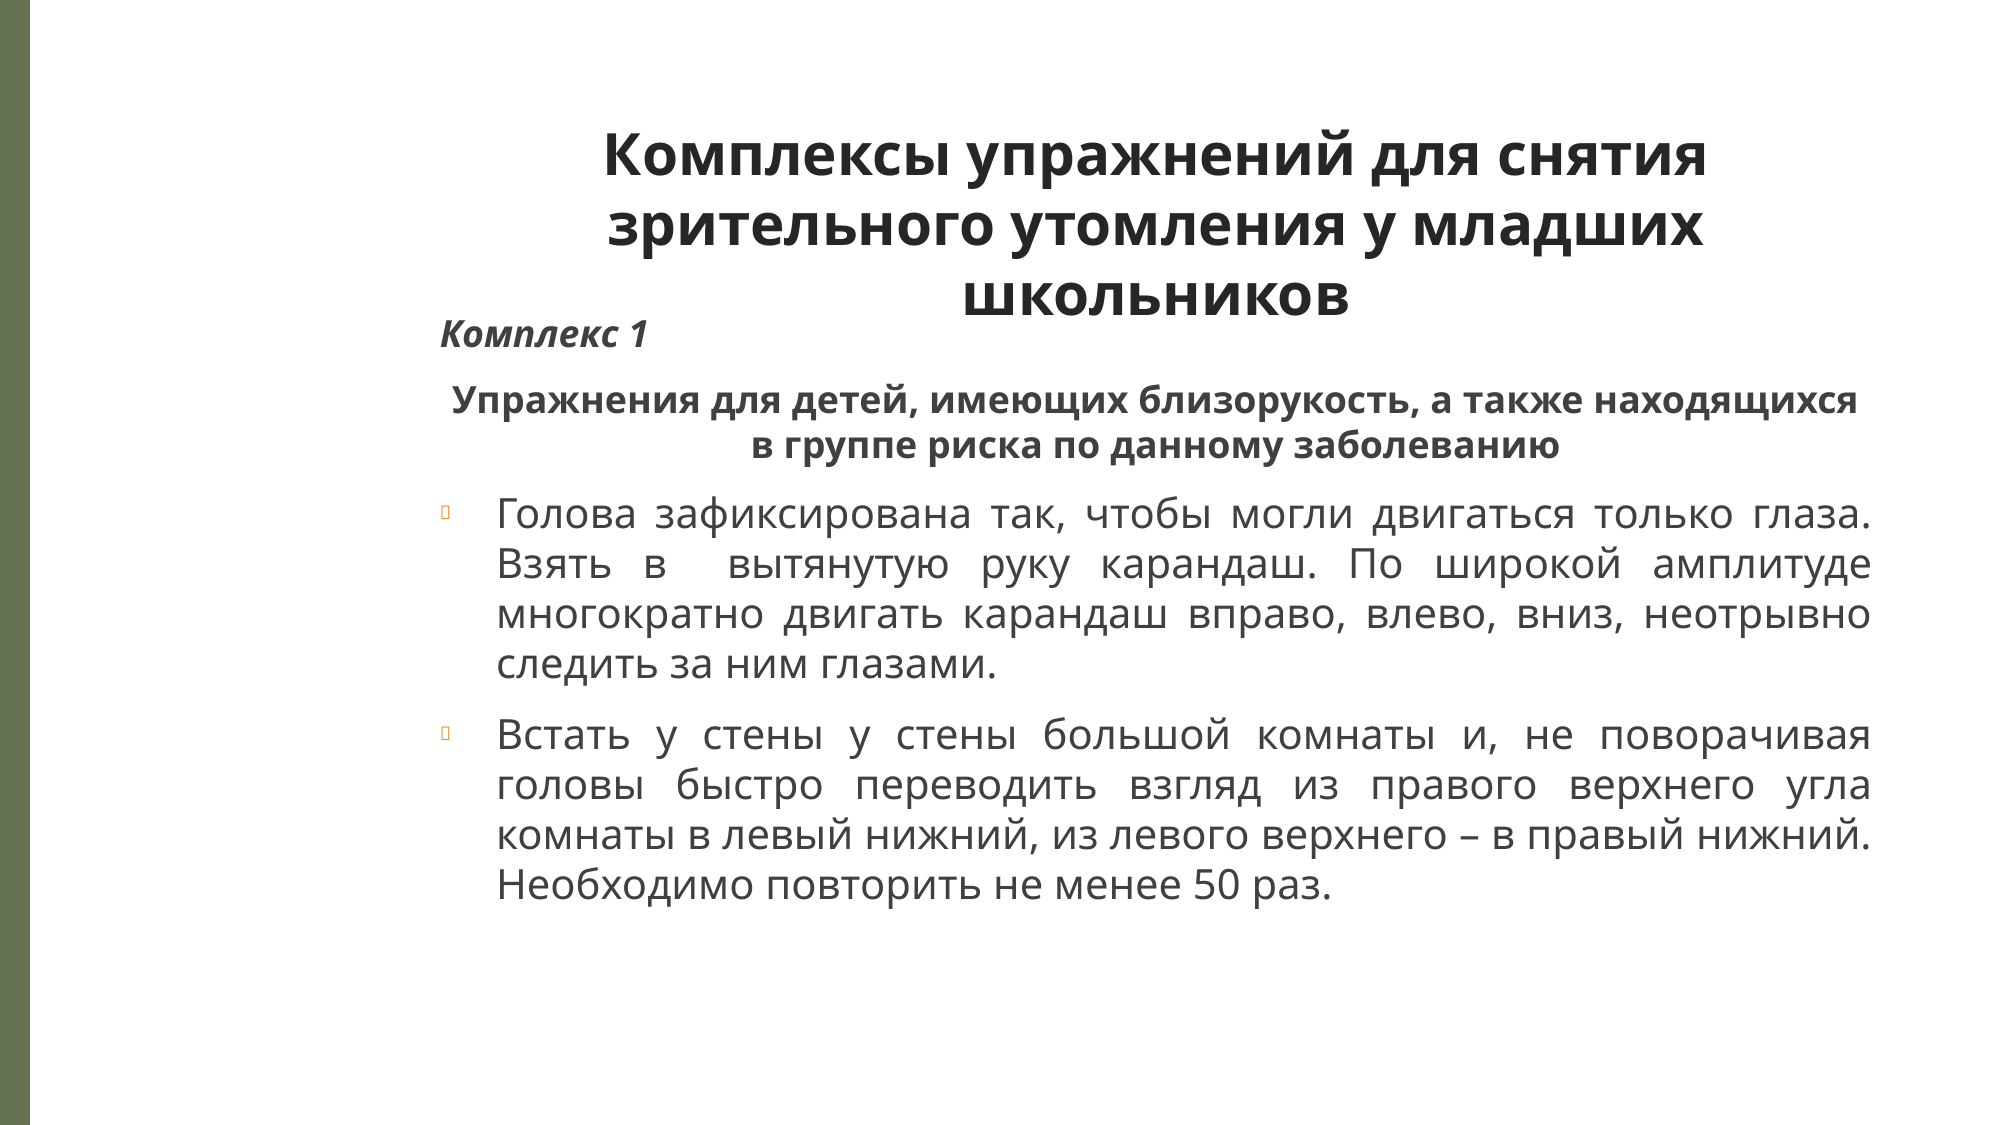

# Комплексы упражнений для снятия зрительного утомления у младших школьников
Комплекс 1
Упражнения для детей, имеющих близорукость, а также находящихся в группе риска по данному заболеванию
Голова зафиксирована так, чтобы могли двигаться только глаза. Взять в вытянутую руку карандаш. По широкой амплитуде многократно двигать карандаш вправо, влево, вниз, неотрывно следить за ним глазами.
Встать у стены у стены большой комнаты и, не поворачивая головы быстро переводить взгляд из правого верхнего угла комнаты в левый нижний, из левого верхнего – в правый нижний. Необходимо повторить не менее 50 раз.